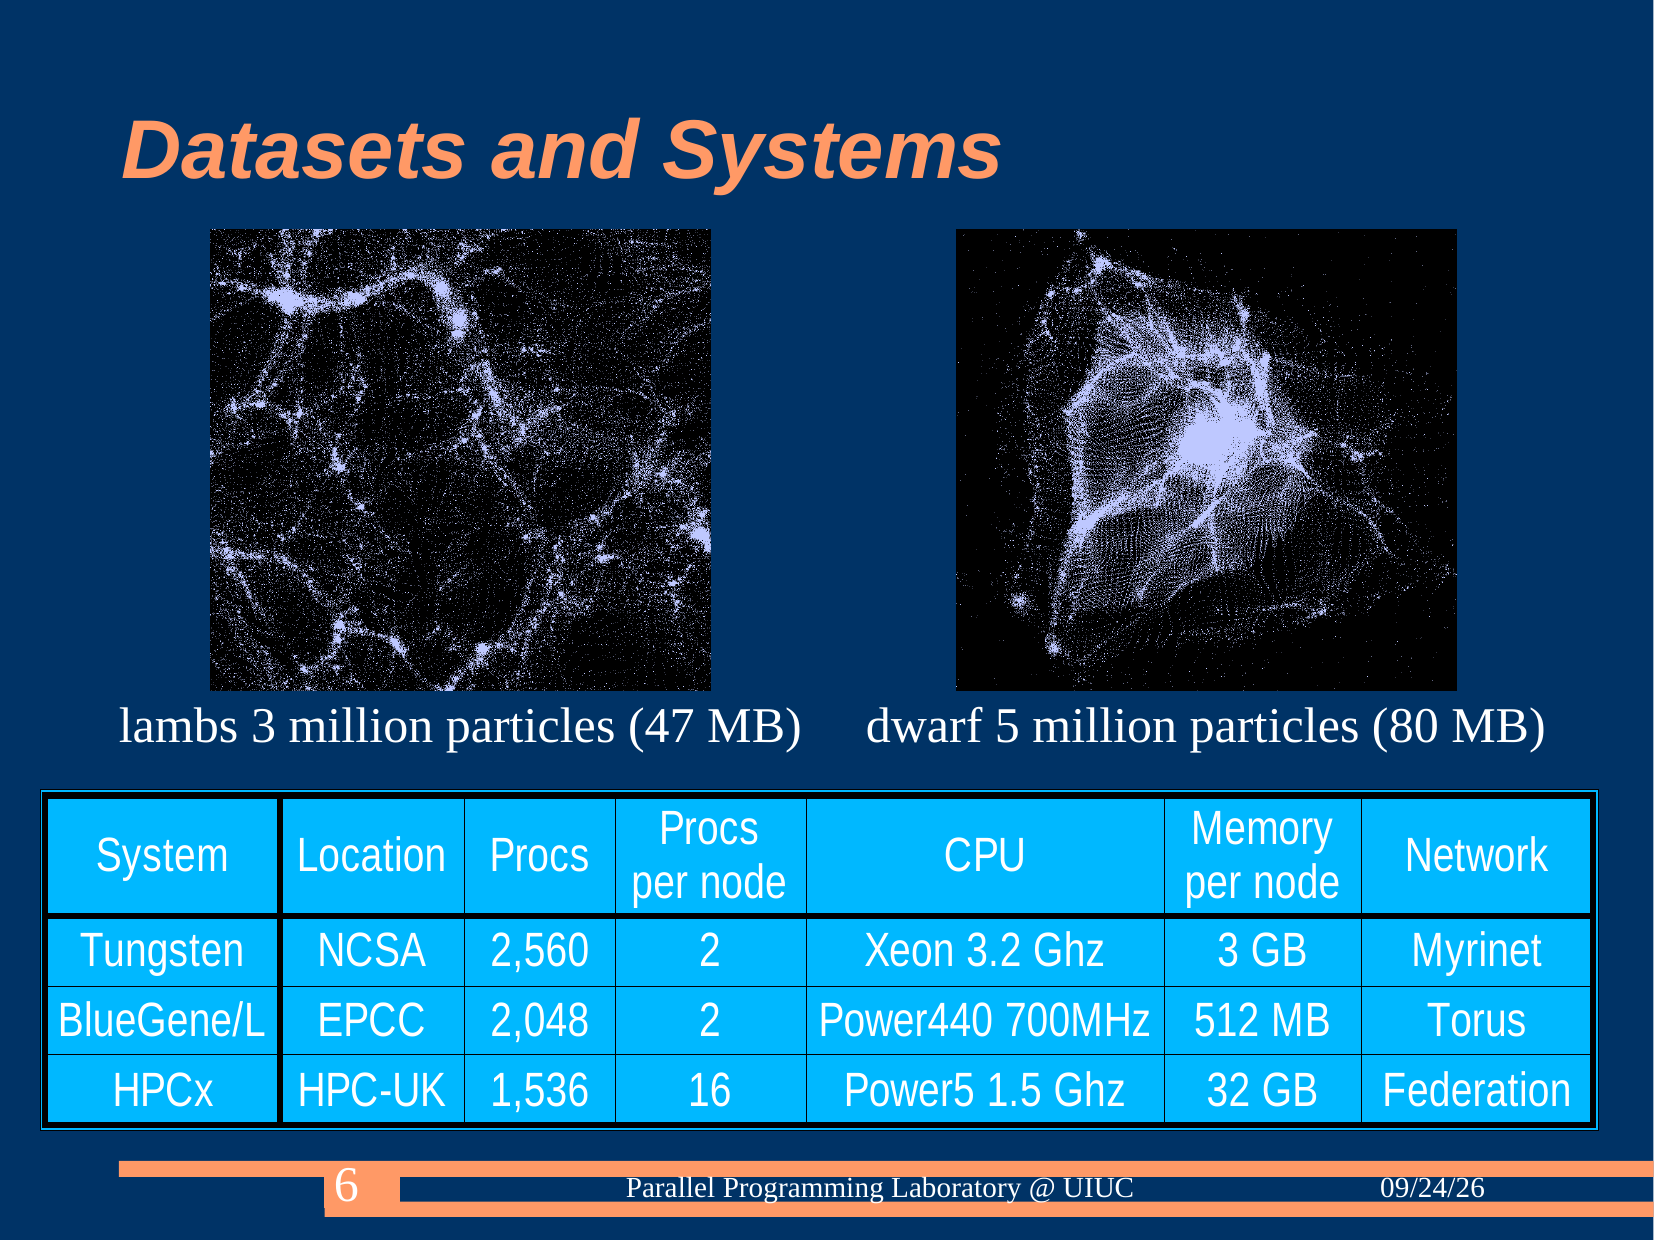

# Datasets and Systems
lambs 3 million particles (47 MB)
dwarf 5 million particles (80 MB)
Parallel Programming Laboratory @ UIUC